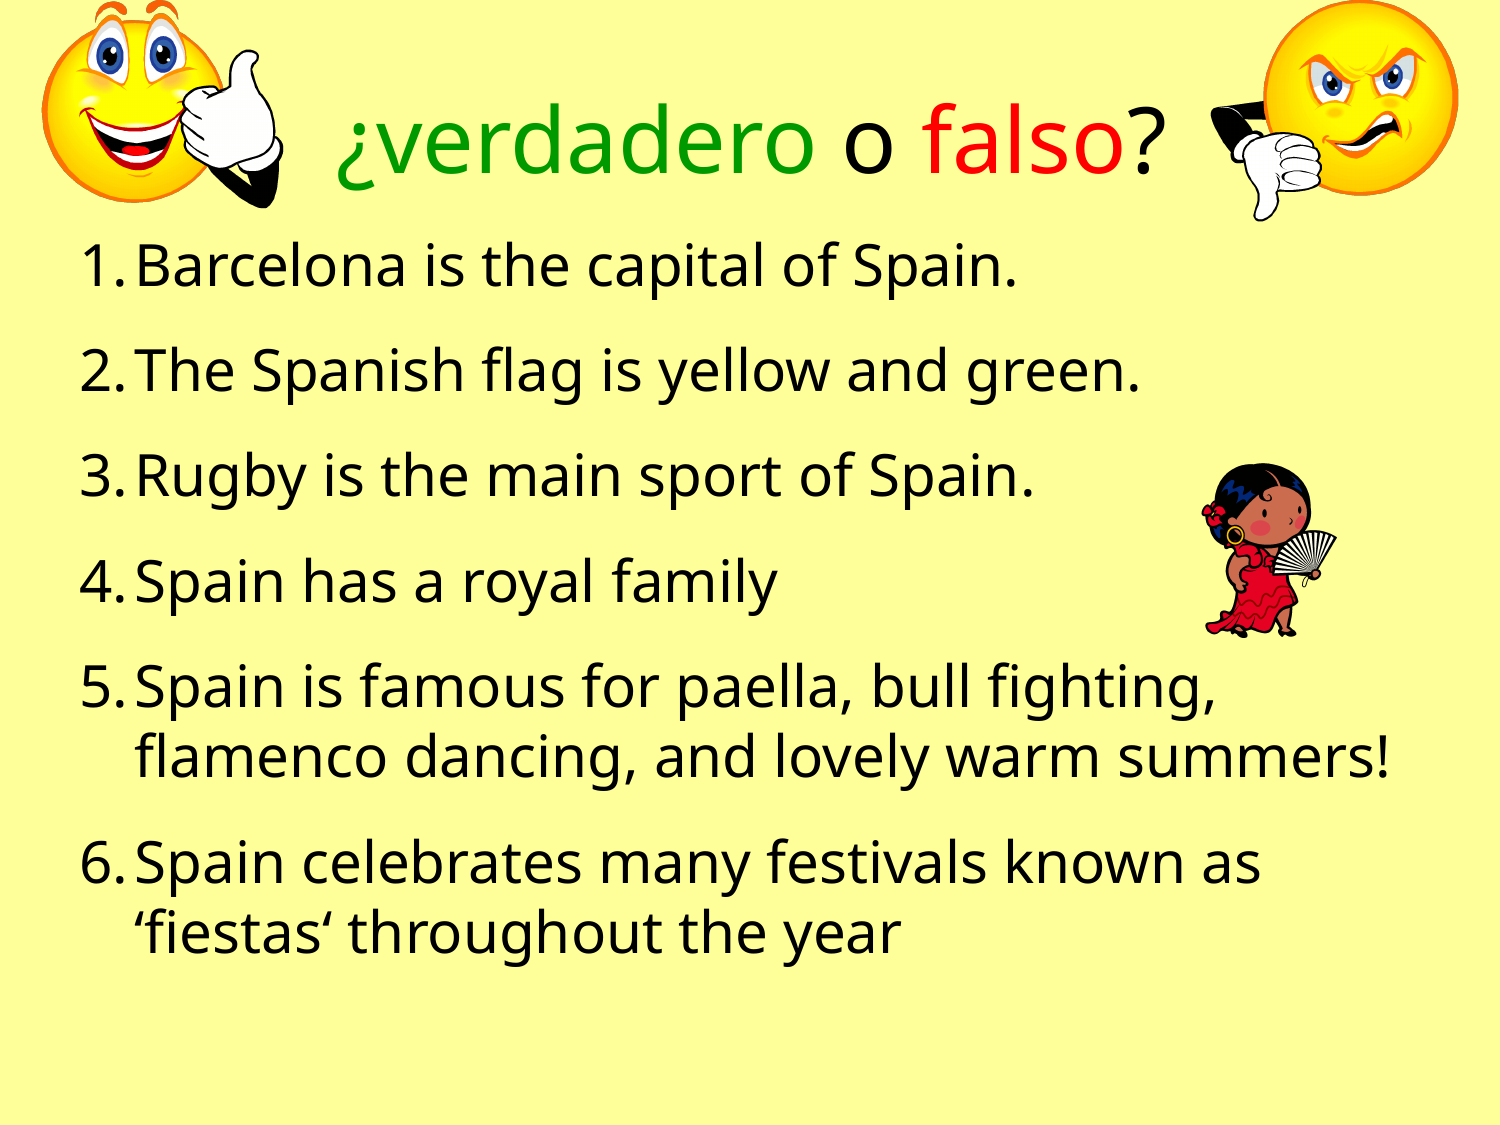

¿verdadero o falso?
Barcelona is the capital of Spain.
The Spanish flag is yellow and green.
Rugby is the main sport of Spain.
Spain has a royal family
Spain is famous for paella, bull fighting, flamenco dancing, and lovely warm summers!
Spain celebrates many festivals known as ‘fiestas‘ throughout the year